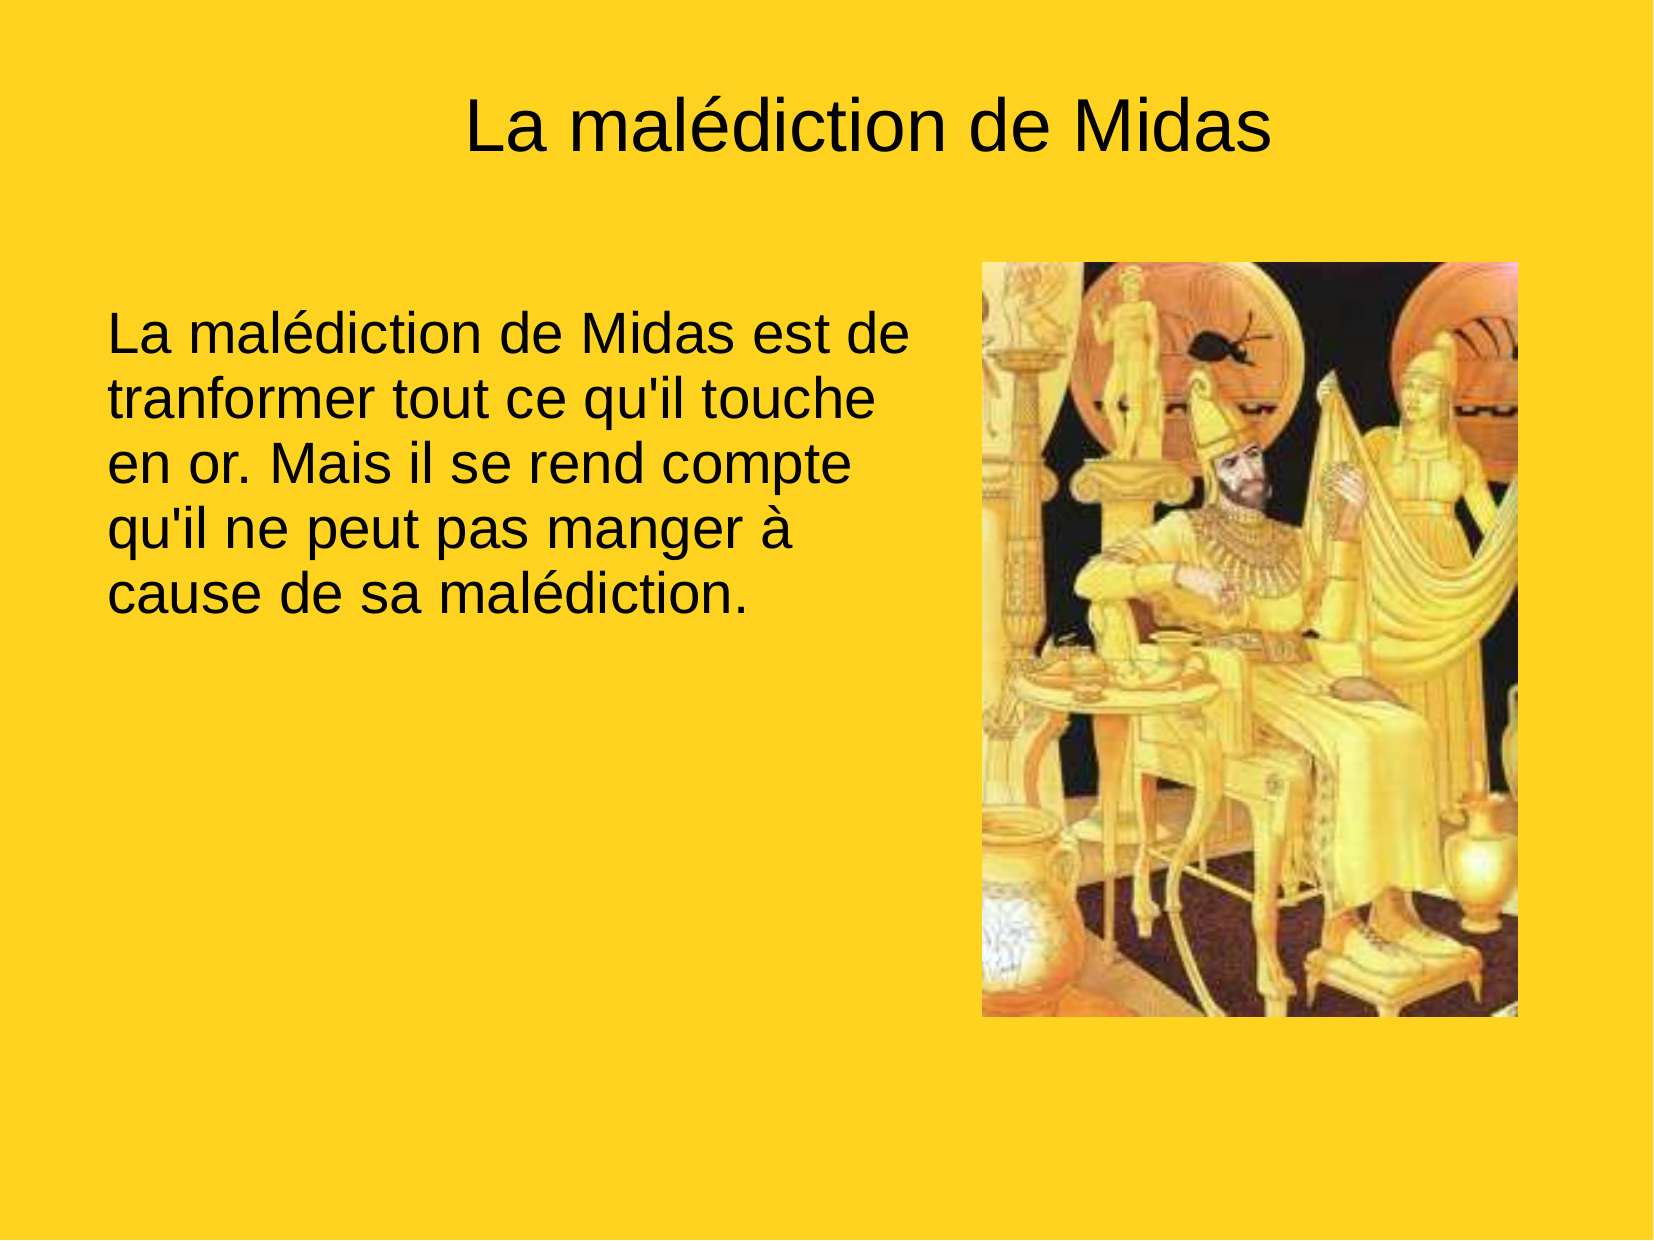

La malédiction de Midas
La malédiction de Midas est de tranformer tout ce qu'il touche en or. Mais il se rend compte qu'il ne peut pas manger à cause de sa malédiction.